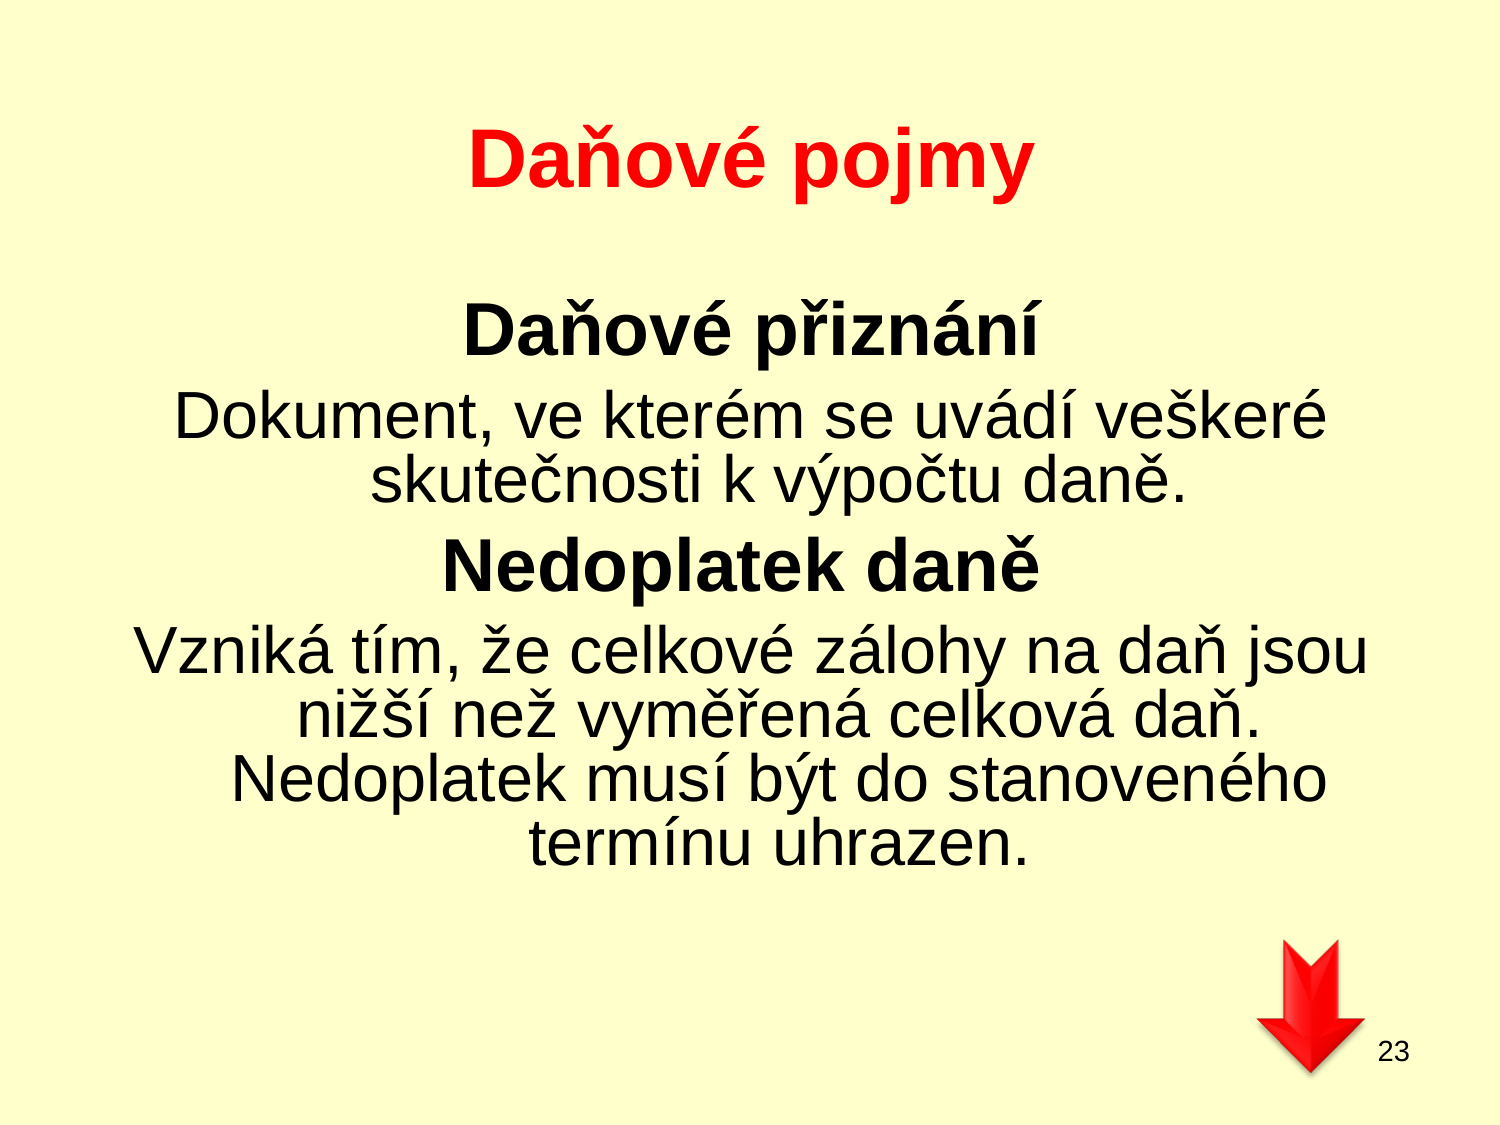

# Daňové pojmy
Daňové přiznání
Dokument, ve kterém se uvádí veškeré skutečnosti k výpočtu daně.
Nedoplatek daně
Vzniká tím, že celkové zálohy na daň jsou nižší než vyměřená celková daň. Nedoplatek musí být do stanoveného termínu uhrazen.